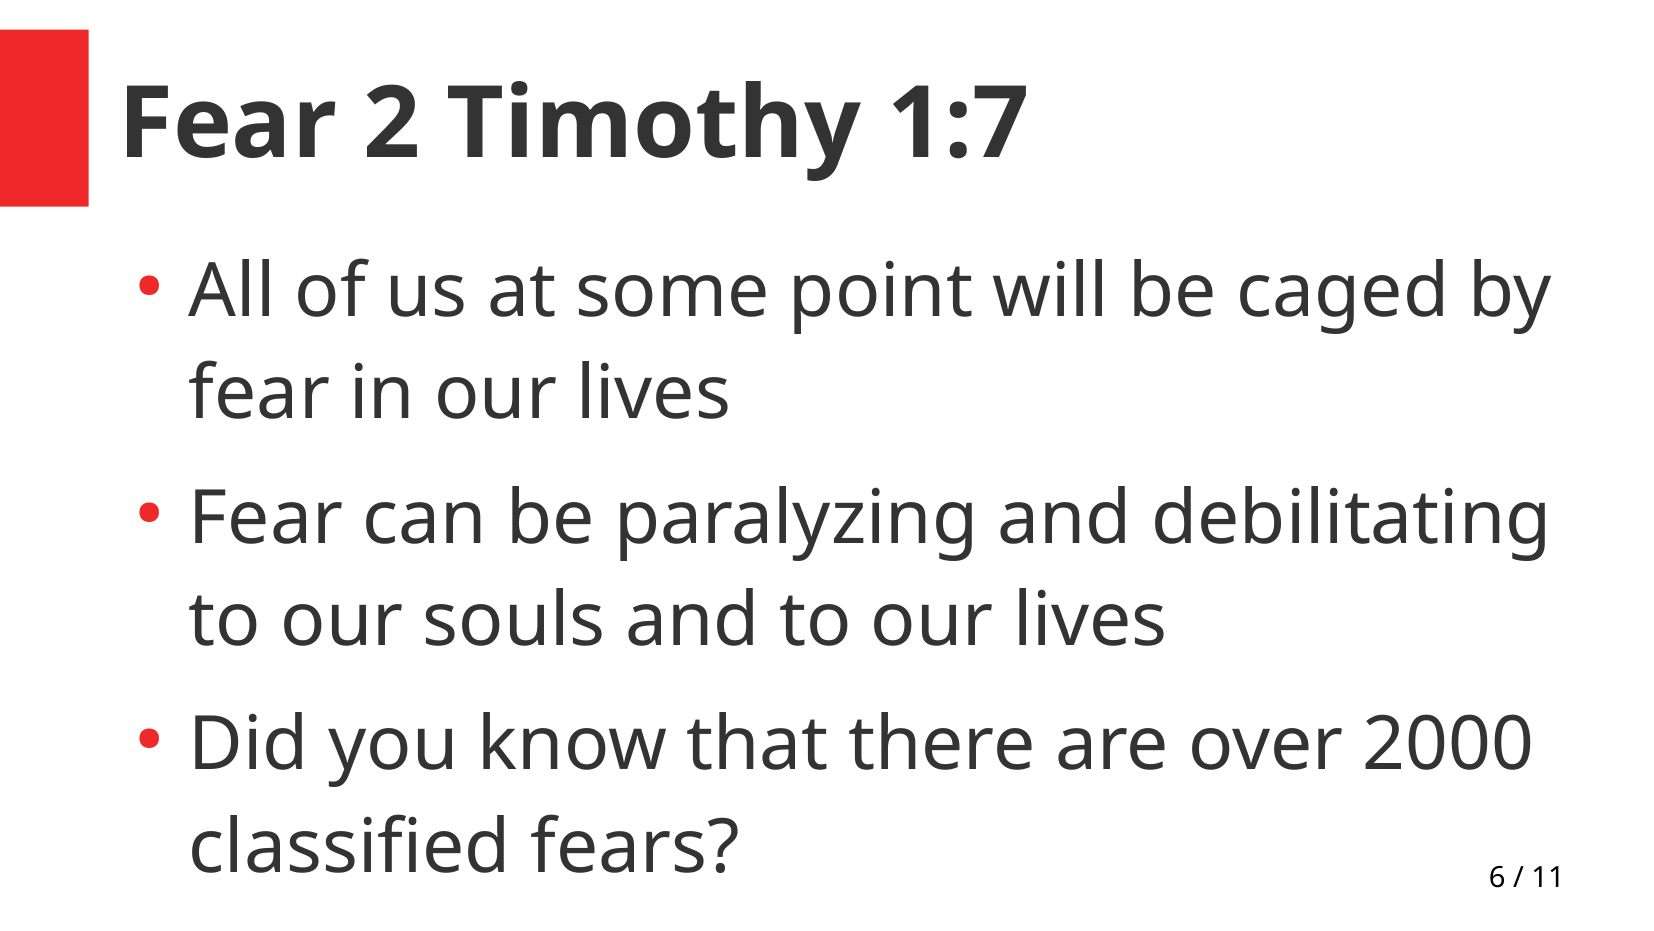

# Fear 2 Timothy 1:7
All of us at some point will be caged by fear in our lives
Fear can be paralyzing and debilitating to our souls and to our lives
Did you know that there are over 2000 classified fears?
6